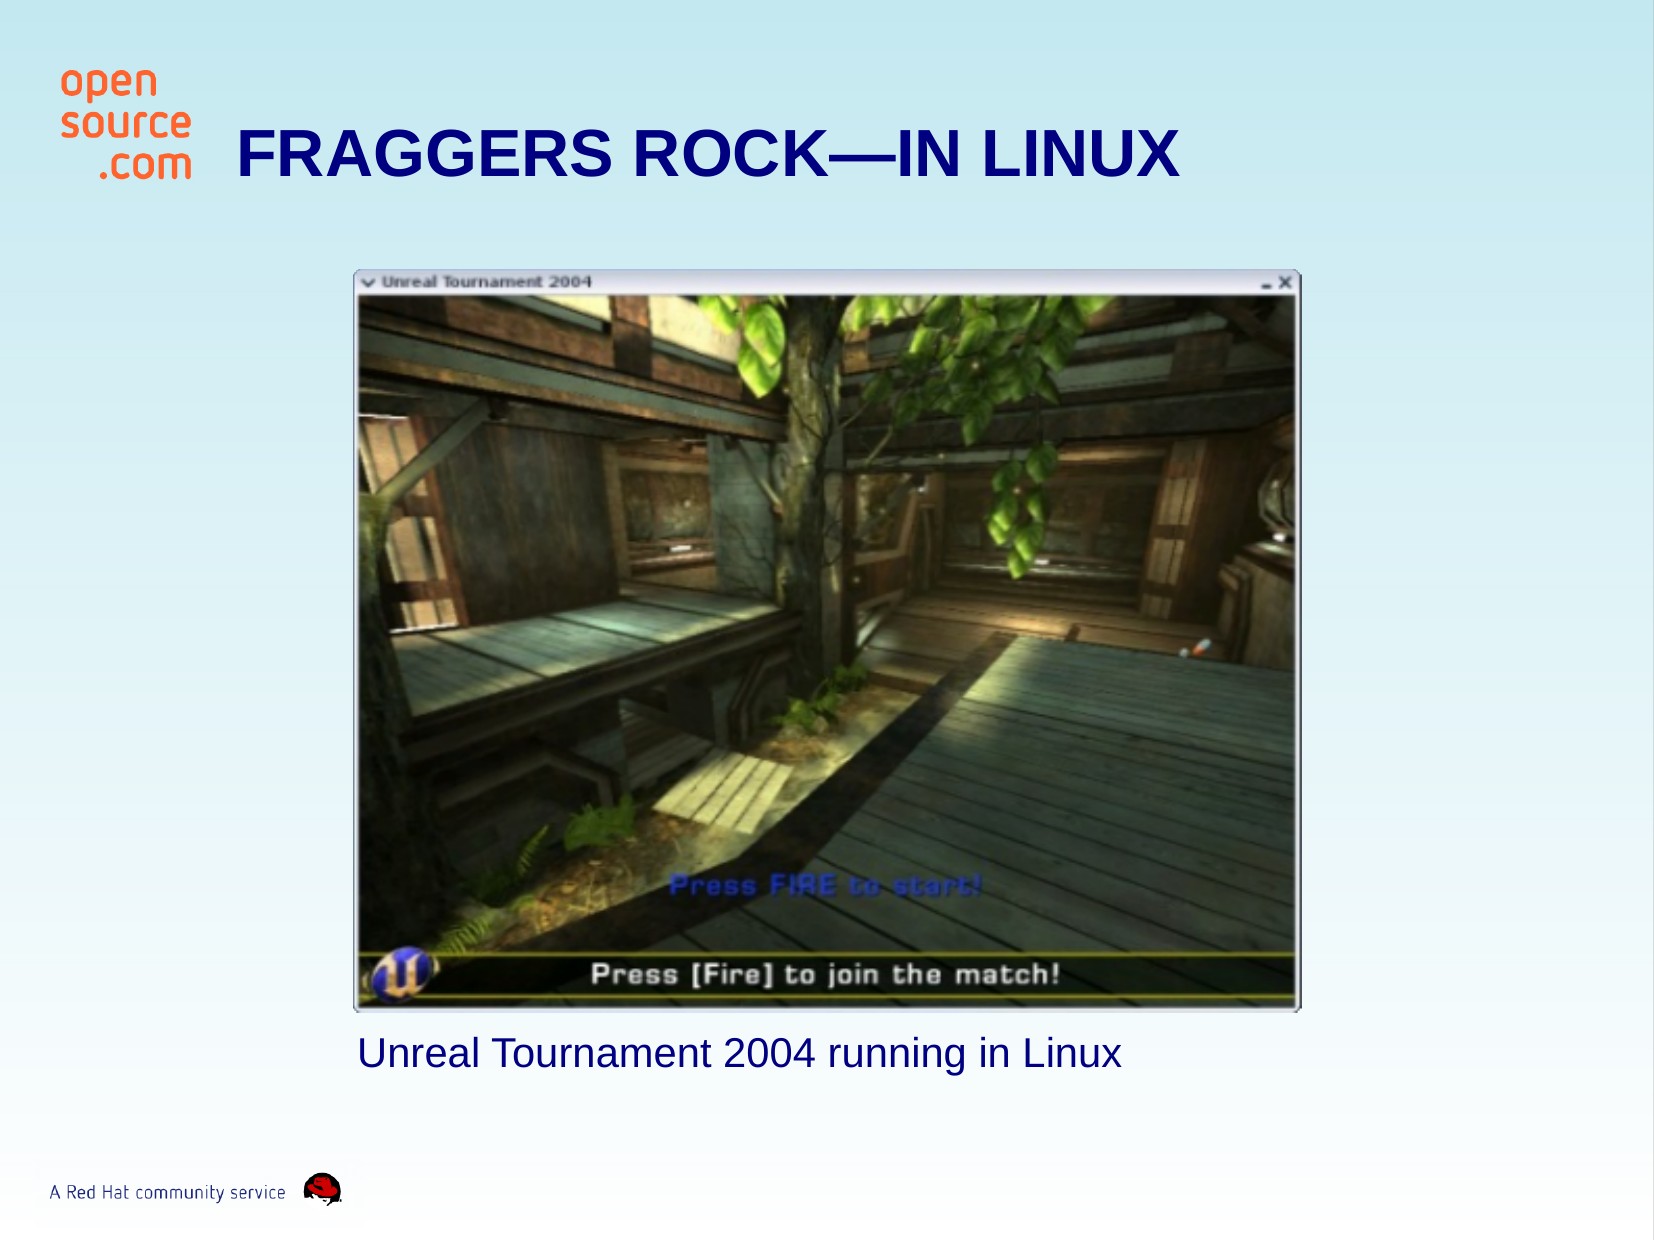

# FRAGGERS ROCK—IN LINUX
Unreal Tournament 2004 running in Linux